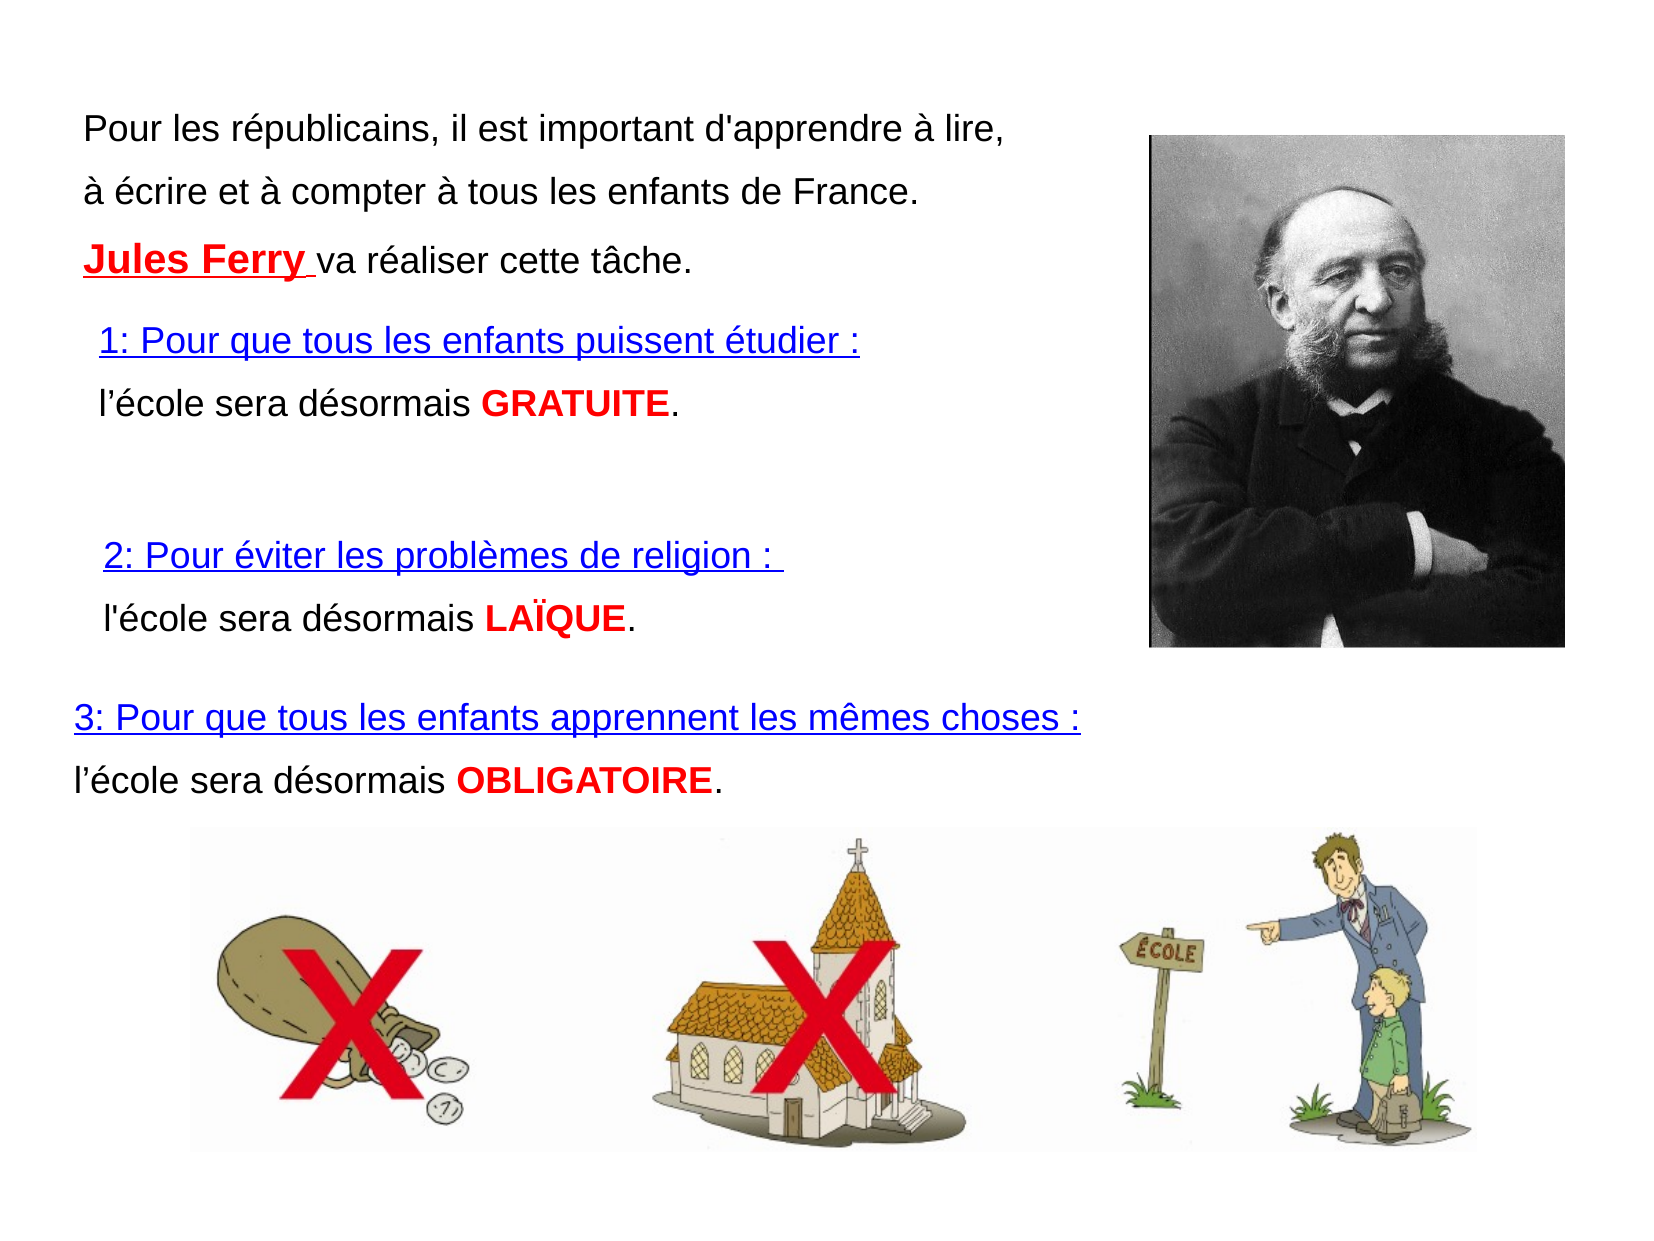

Pour les républicains, il est important d'apprendre à lire, à écrire et à compter à tous les enfants de France.
Jules Ferry va réaliser cette tâche.
1: Pour que tous les enfants puissent étudier :
l’école sera désormais GRATUITE.
2: Pour éviter les problèmes de religion :
l'école sera désormais LAÏQUE.
3: Pour que tous les enfants apprennent les mêmes choses :
l’école sera désormais OBLIGATOIRE.